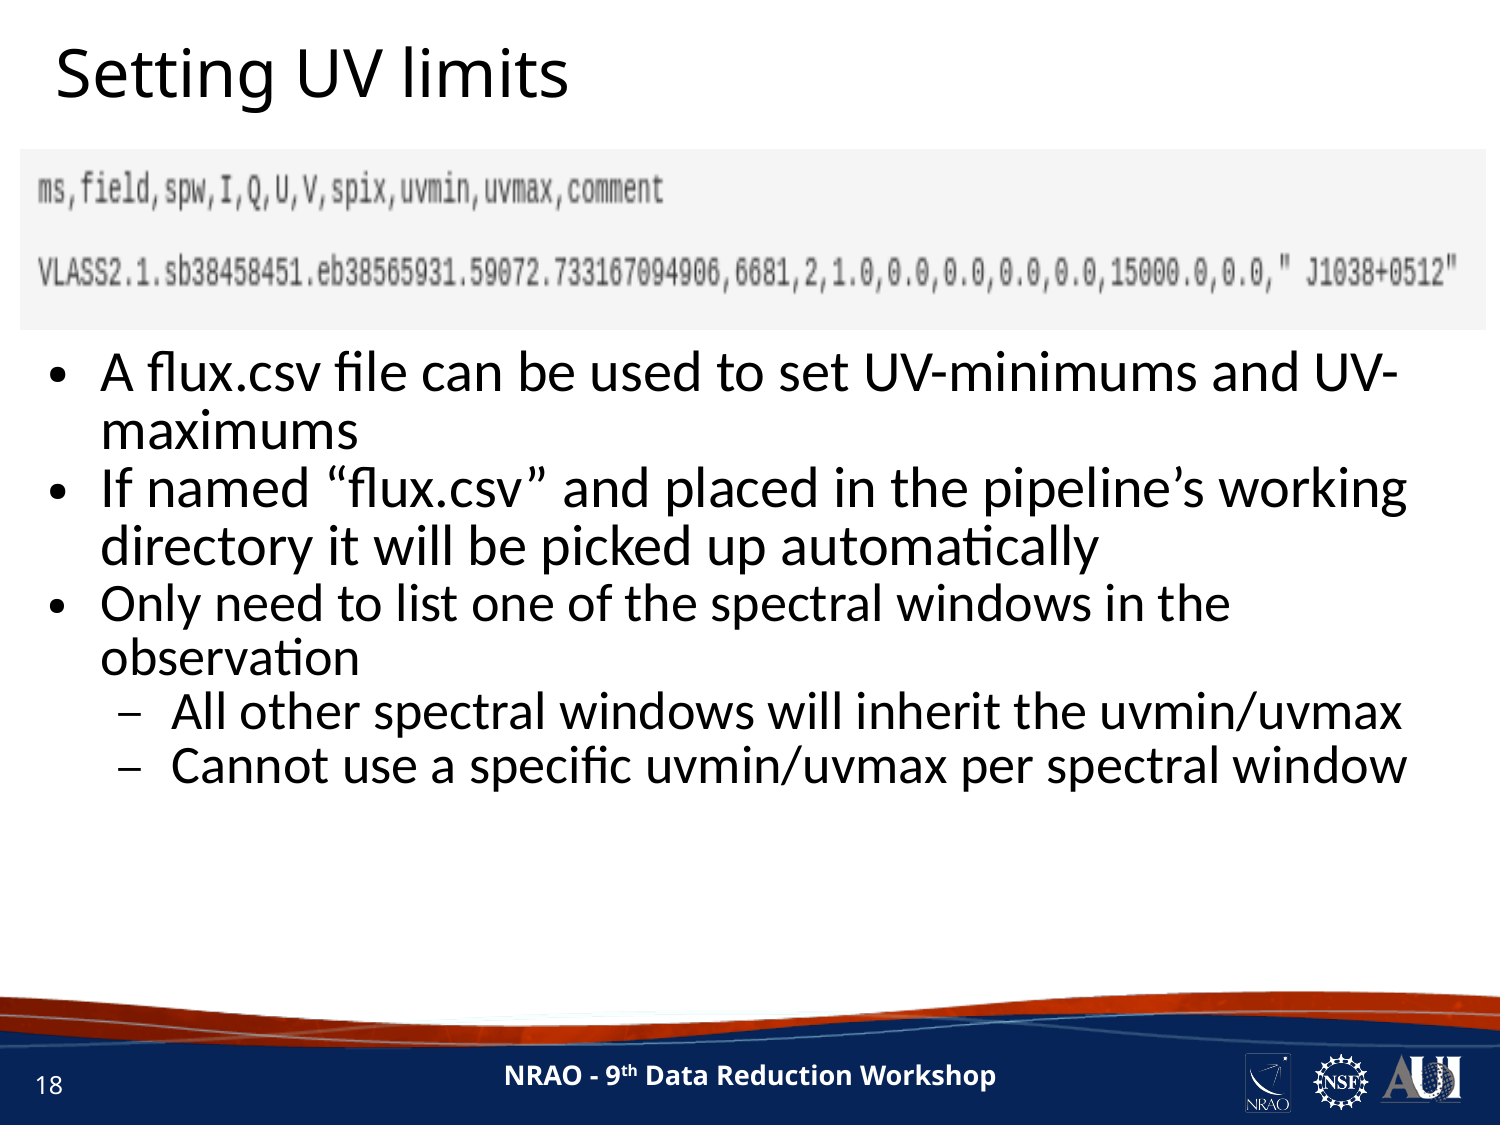

# Setting UV limits
A flux.csv file can be used to set UV-minimums and UV-maximums
If named “flux.csv” and placed in the pipeline’s working directory it will be picked up automatically
Only need to list one of the spectral windows in the observation
All other spectral windows will inherit the uvmin/uvmax
Cannot use a specific uvmin/uvmax per spectral window